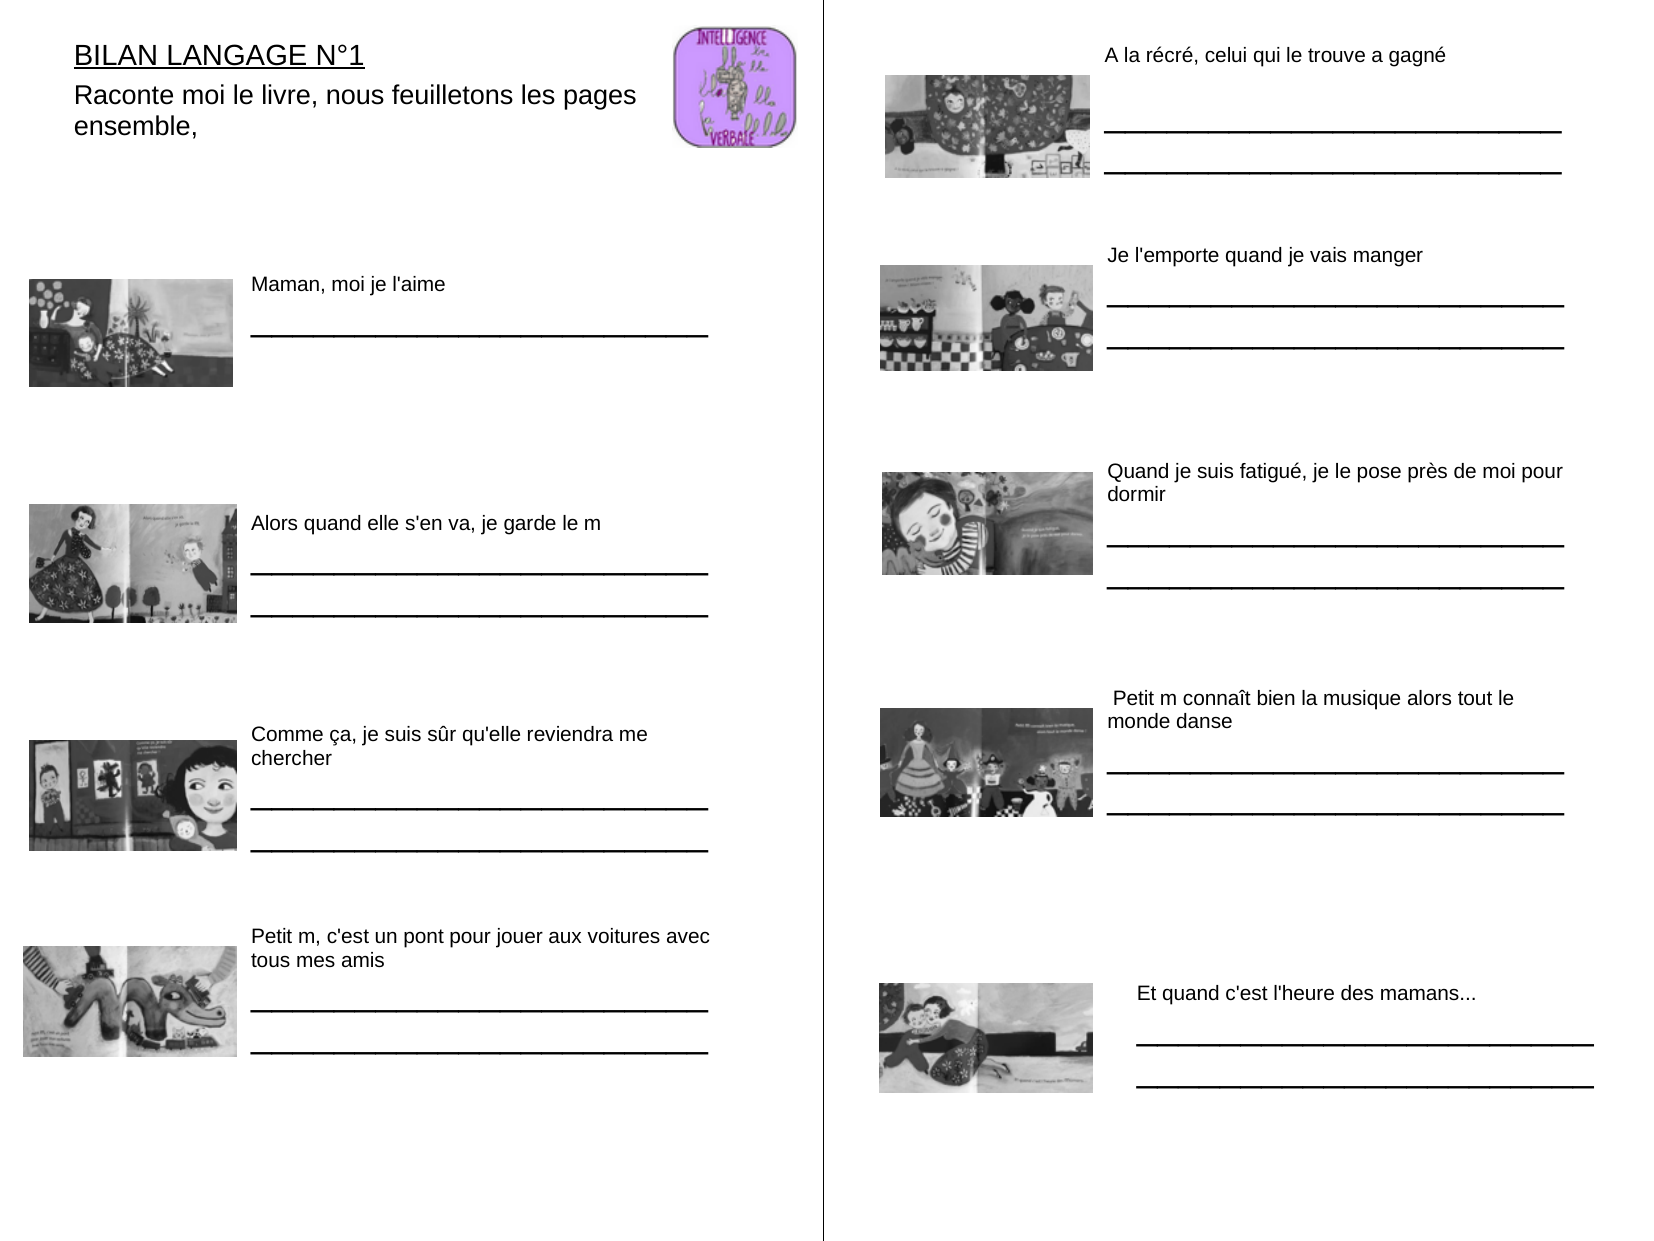

BILAN LANGAGE N°1
A la récré, celui qui le trouve a gagné
____________________________________________
Raconte moi le livre, nous feuilletons les pages ensemble,
Je l'emporte quand je vais manger
______________________
______________________
Maman, moi je l'aime
______________________
Quand je suis fatigué, je le pose près de moi pour dormir
____________________________________________
Alors quand elle s'en va, je garde le m
______________________
______________________
 Petit m connaît bien la musique alors tout le monde danse
____________________________________________
Comme ça, je suis sûr qu'elle reviendra me chercher
______________________
______________________
Petit m, c'est un pont pour jouer aux voitures avec tous mes amis
______________________
______________________
Et quand c'est l'heure des mamans... ______________________
______________________